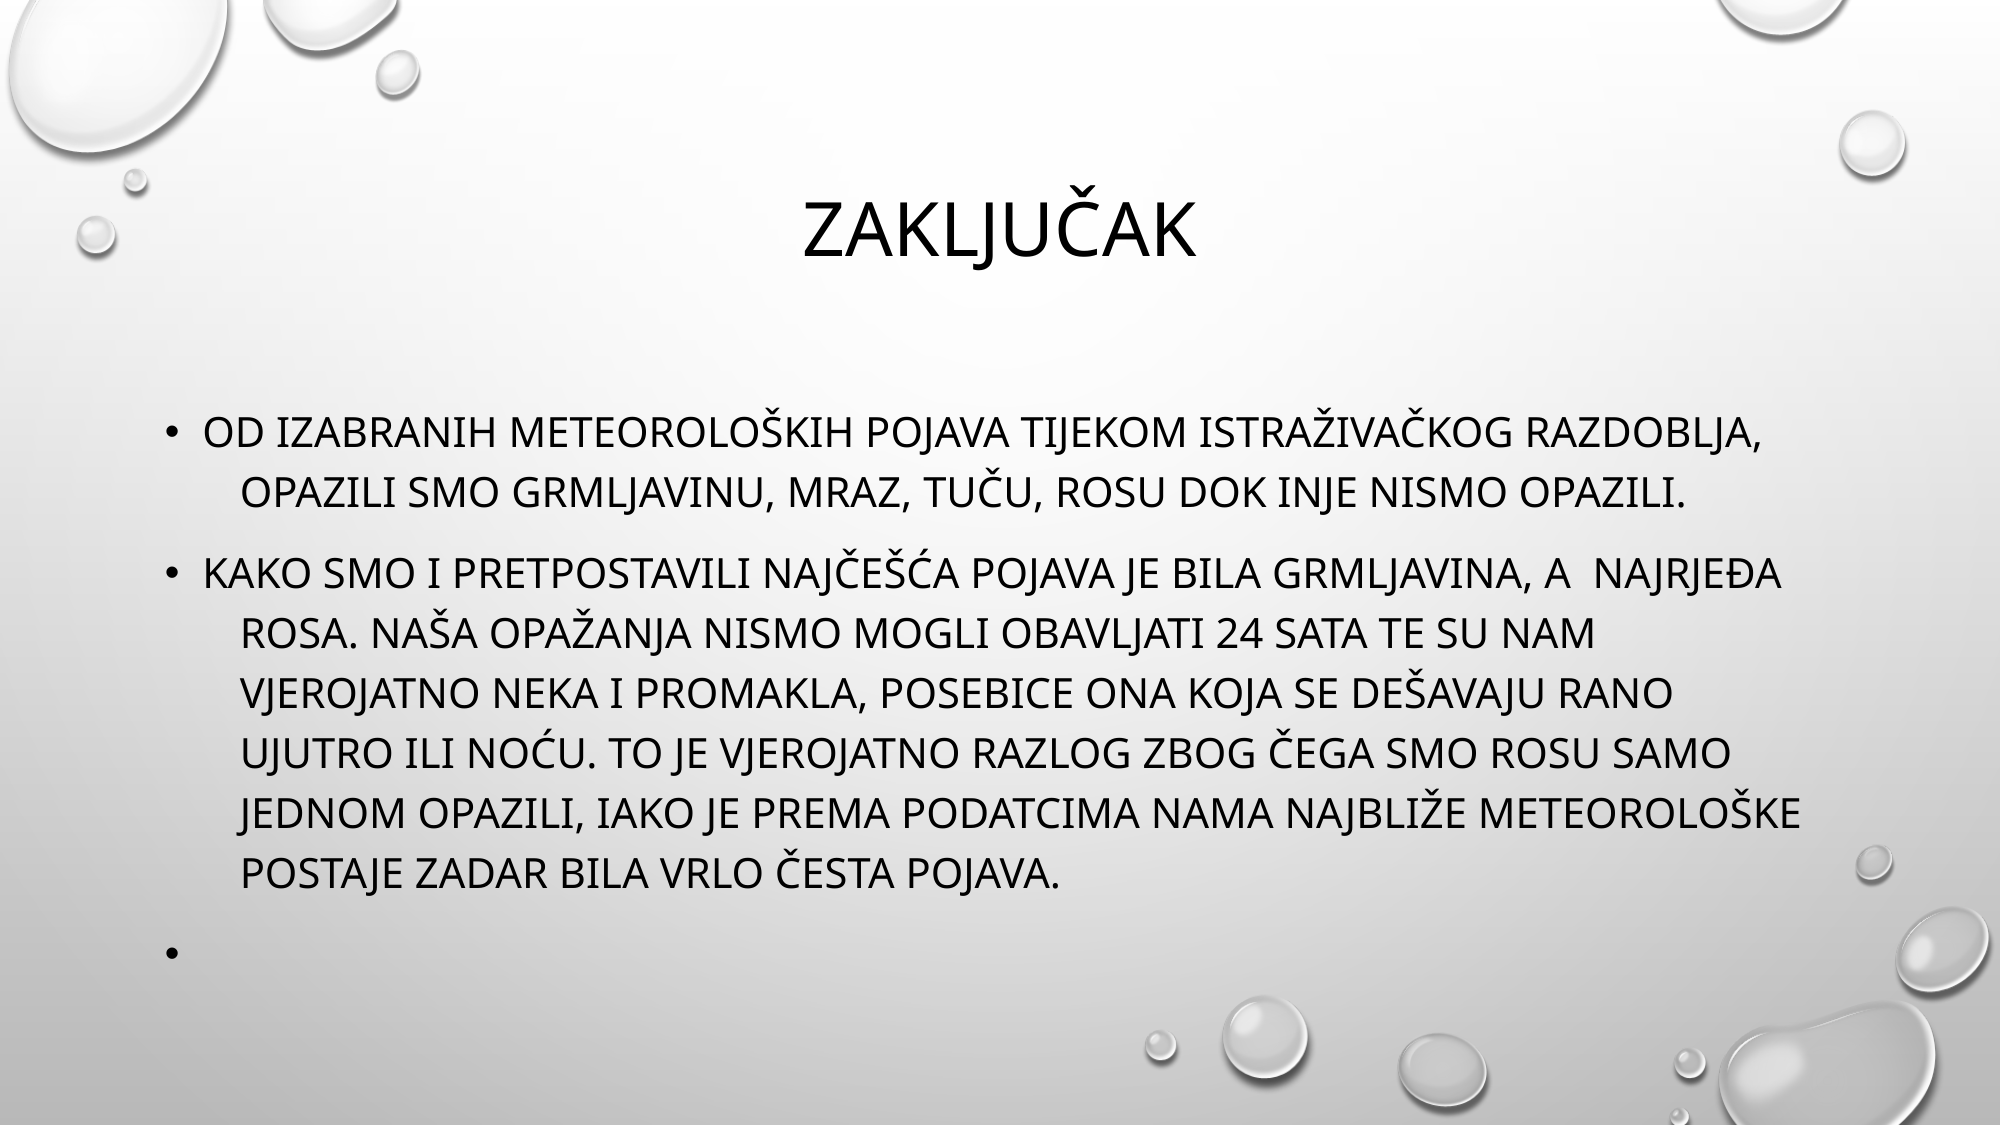

# zaključak
Od izabranih meteoroloških pojava tijekom istraživačkog razdoblja, opazili smo grmljavinu, mraz, tuču, rosu dok inje nismo opazili.
Kako smo i pretpostavili najčešća pojava je bila grmljavina, a najrjeđa rosa. Naša opažanja nismo mogli obavljati 24 sata te su nam vjerojatno neka i promakla, posebice ona koja se dešavaju rano ujutro ili noću. To je vjerojatno razlog zbog čega smo rosu samo jednom opazili, iako je prema podatcima nama najbliže meteorološke postaje Zadar bila vrlo česta pojava.